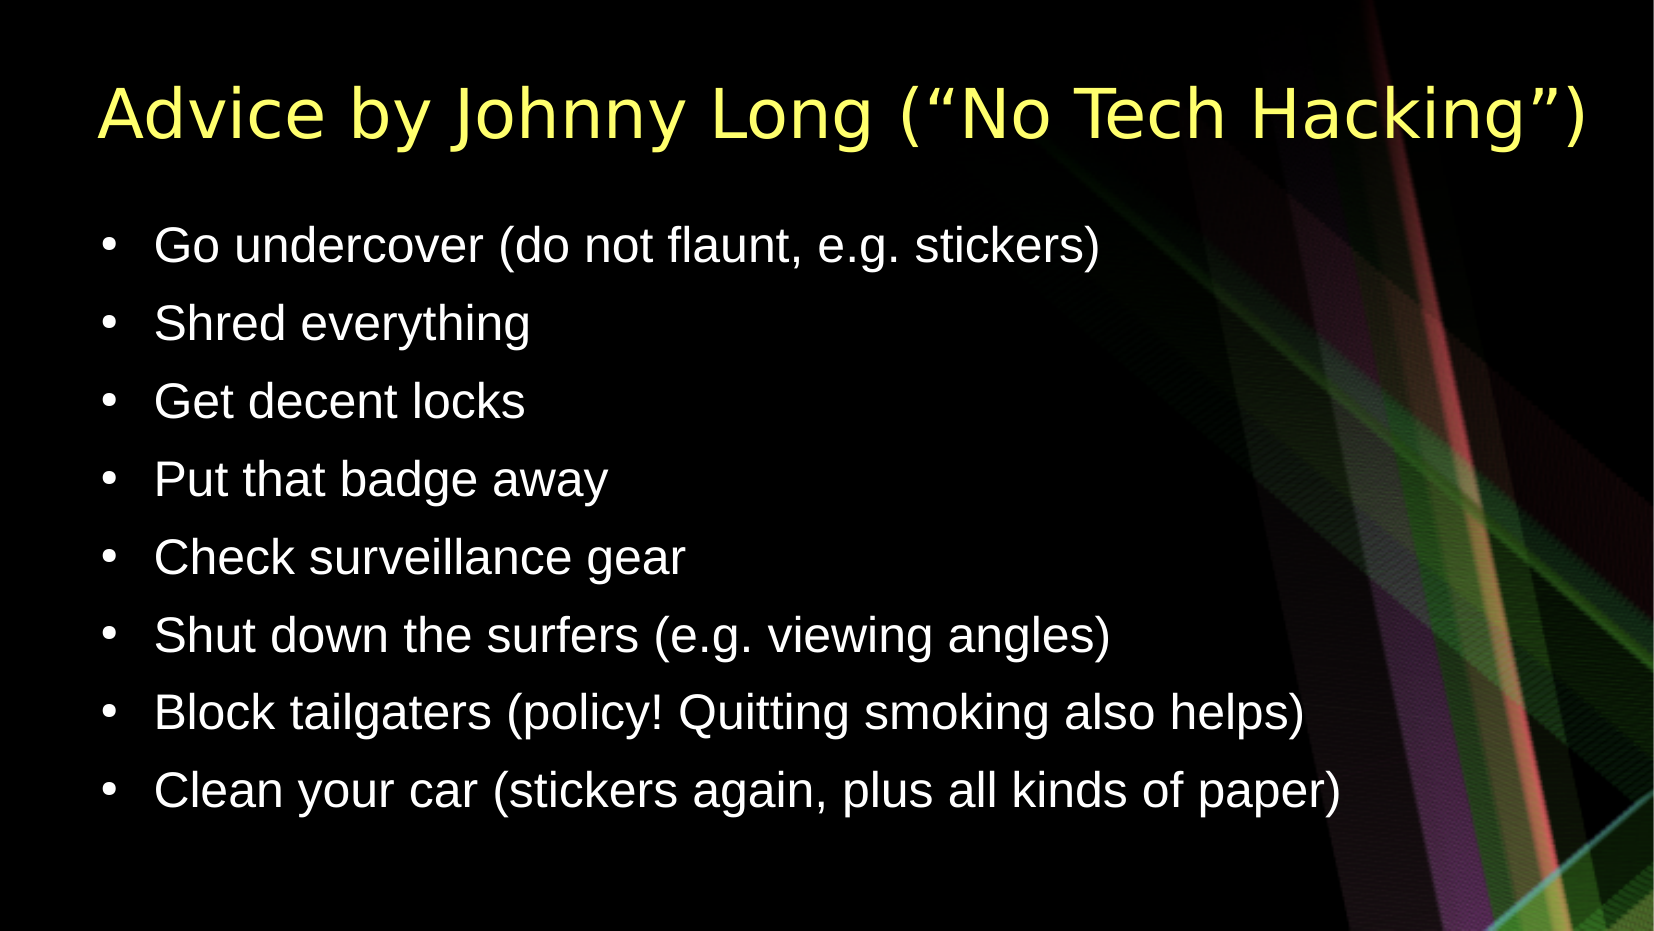

# Advice by Johnny Long (“No Tech Hacking”)
Go undercover (do not flaunt, e.g. stickers)
Shred everything
Get decent locks
Put that badge away
Check surveillance gear
Shut down the surfers (e.g. viewing angles)
Block tailgaters (policy! Quitting smoking also helps)
Clean your car (stickers again, plus all kinds of paper)